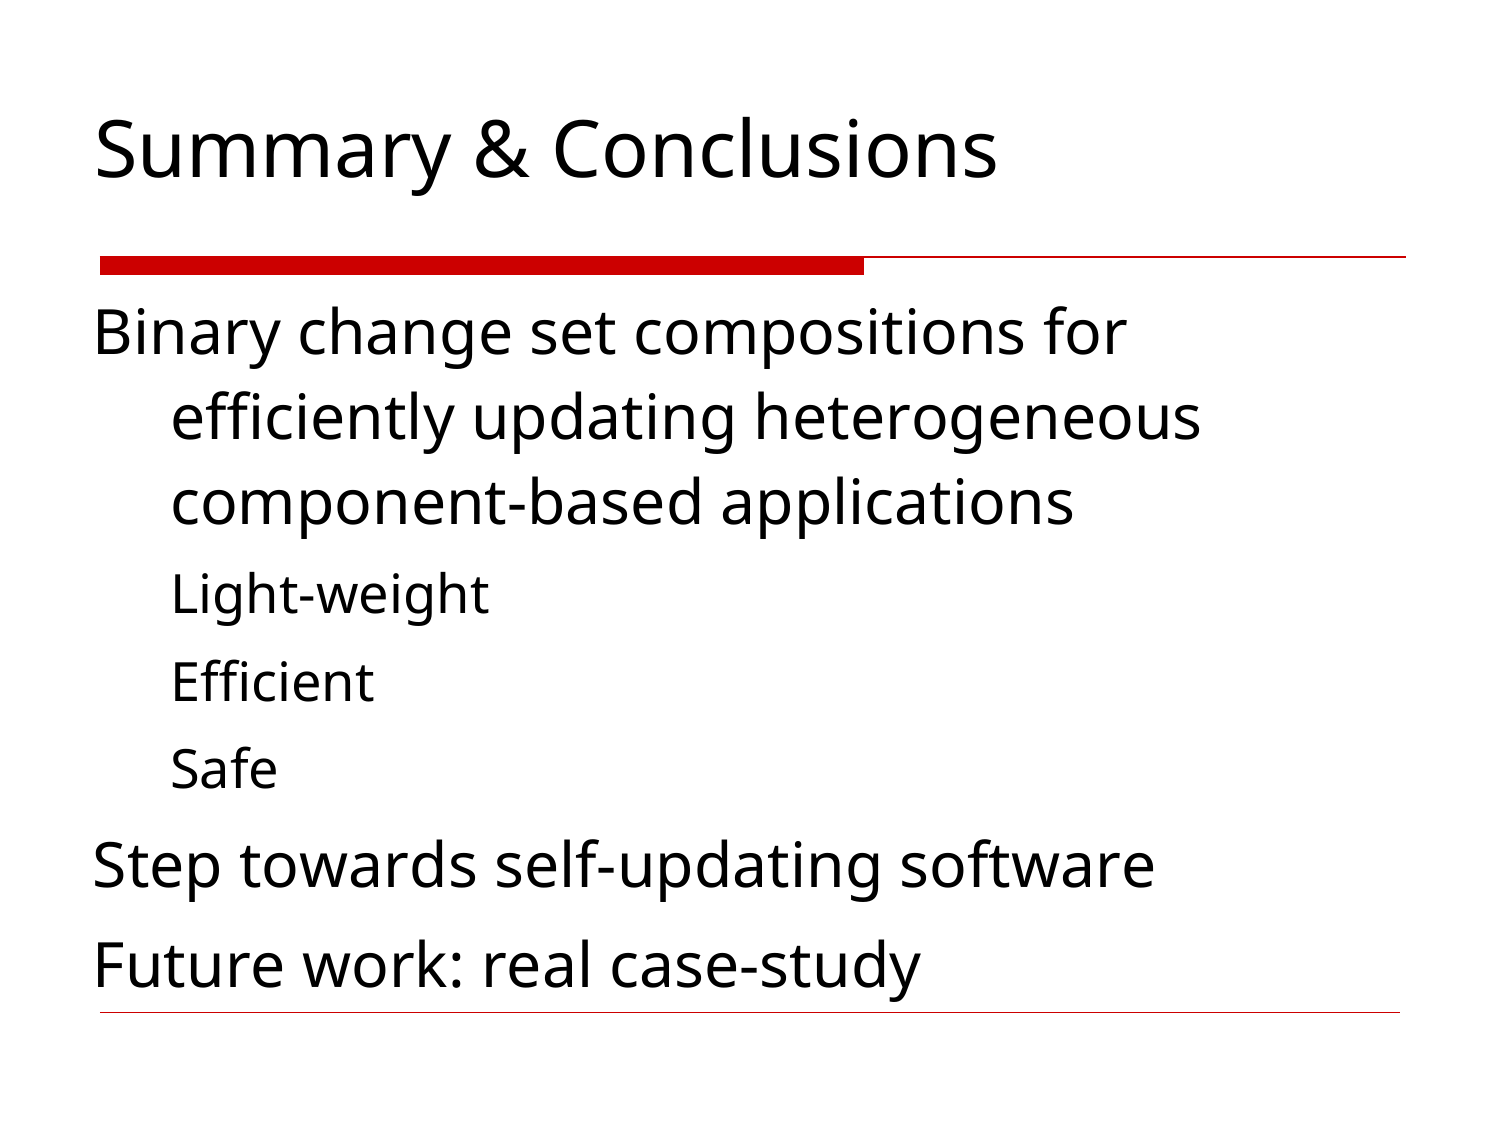

# Summary & Conclusions
Binary change set compositions for efficiently updating heterogeneous component-based applications
Light-weight
Efficient
Safe
Step towards self-updating software
Future work: real case-study